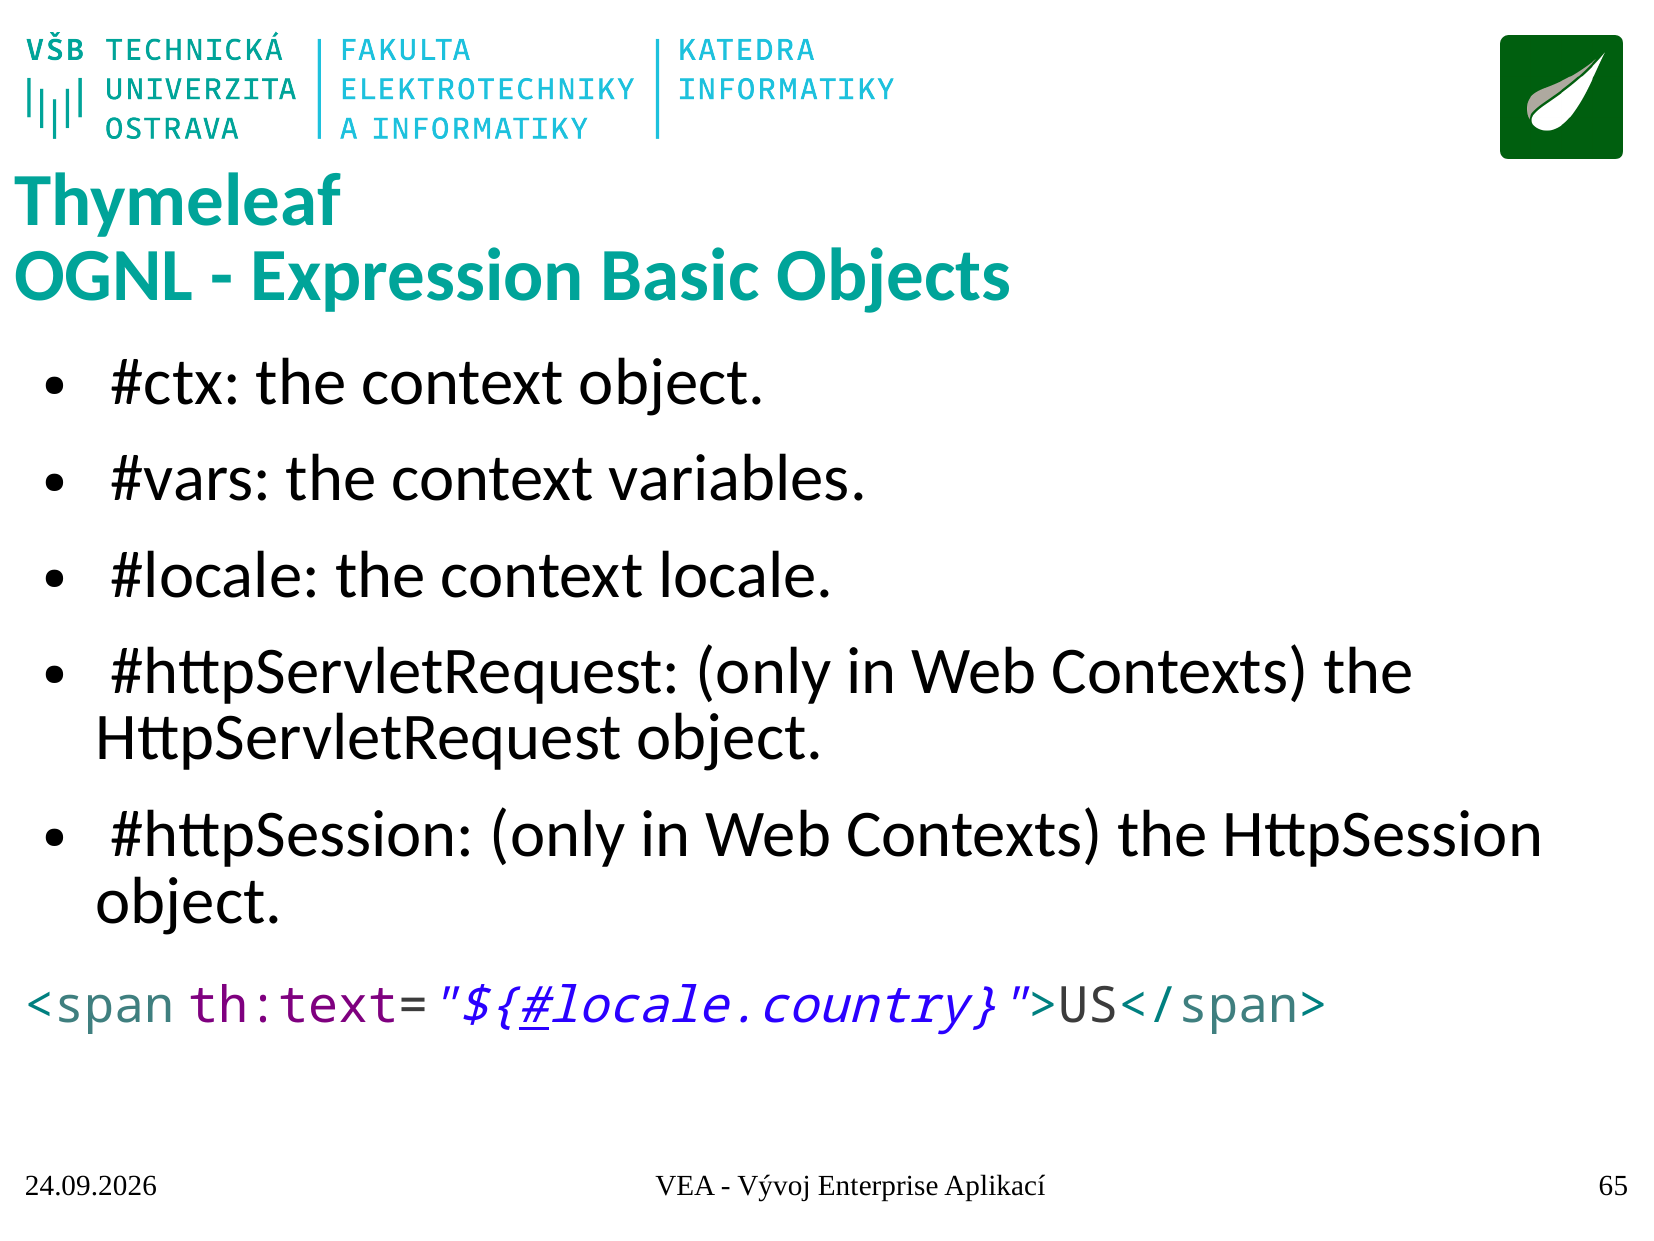

Thymeleaf
OGNL - Expression Basic Objects
# #ctx: the context object.
 #vars: the context variables.
 #locale: the context locale.
 #httpServletRequest: (only in Web Contexts) the HttpServletRequest object.
 #httpSession: (only in Web Contexts) the HttpSession object.
<span th:text="${#locale.country}">US</span>
VEA - Vývoj Enterprise Aplikací
65